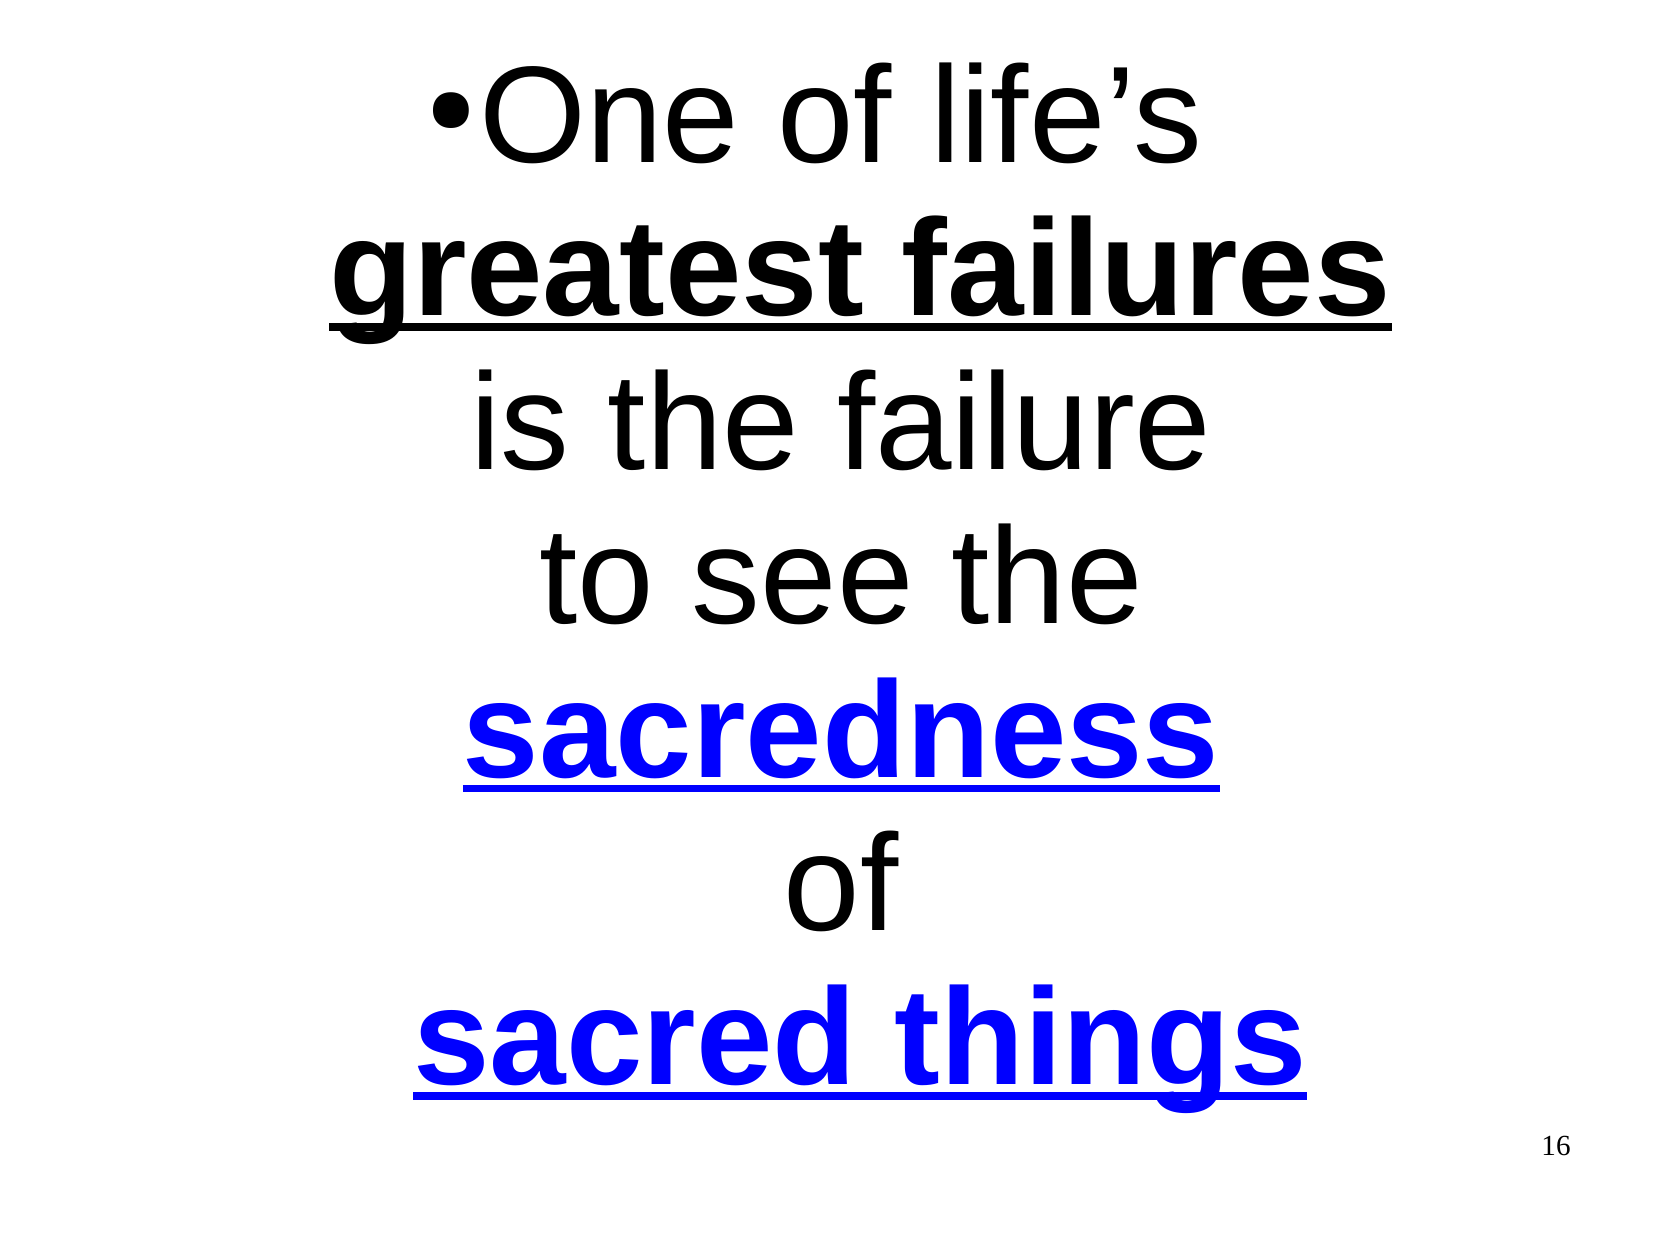

# One of life’s greatest failures is the failure to see the sacredness of sacred things
16